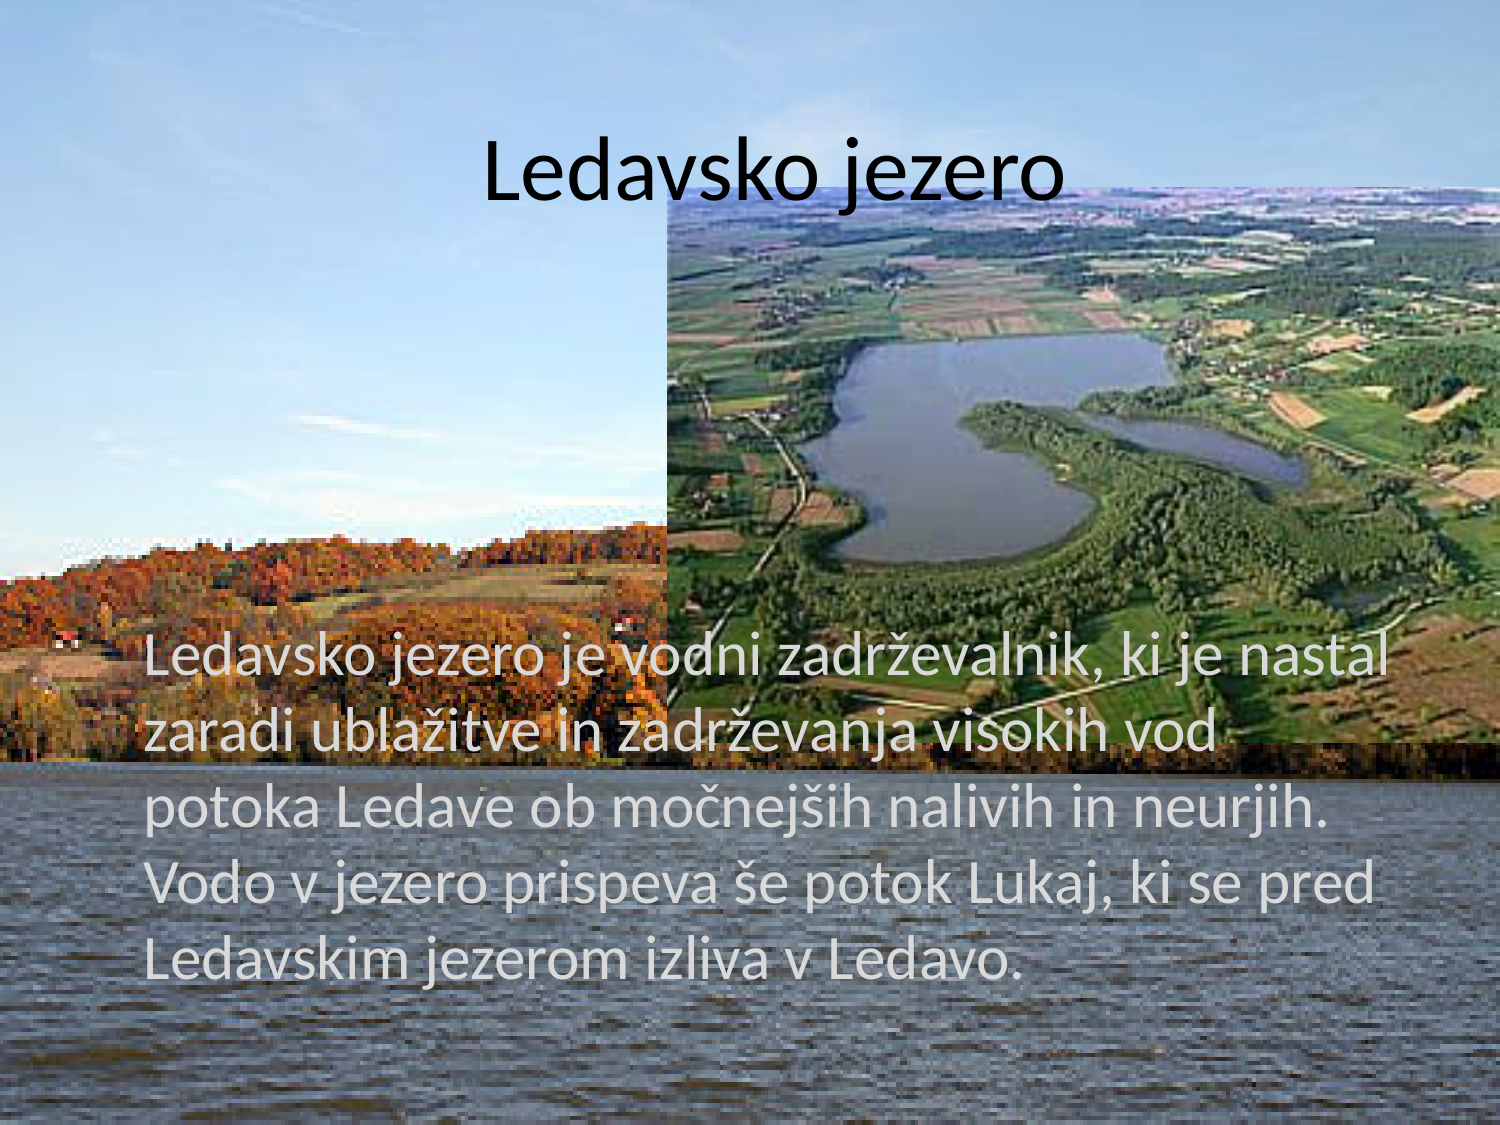

Ledavsko jezero
# Ledavsko jezero je vodni zadrževalnik, ki je nastal zaradi ublažitve in zadrževanja visokih vod potoka Ledave ob močnejših nalivih in neurjih. Vodo v jezero prispeva še potok Lukaj, ki se pred Ledavskim jezerom izliva v Ledavo.